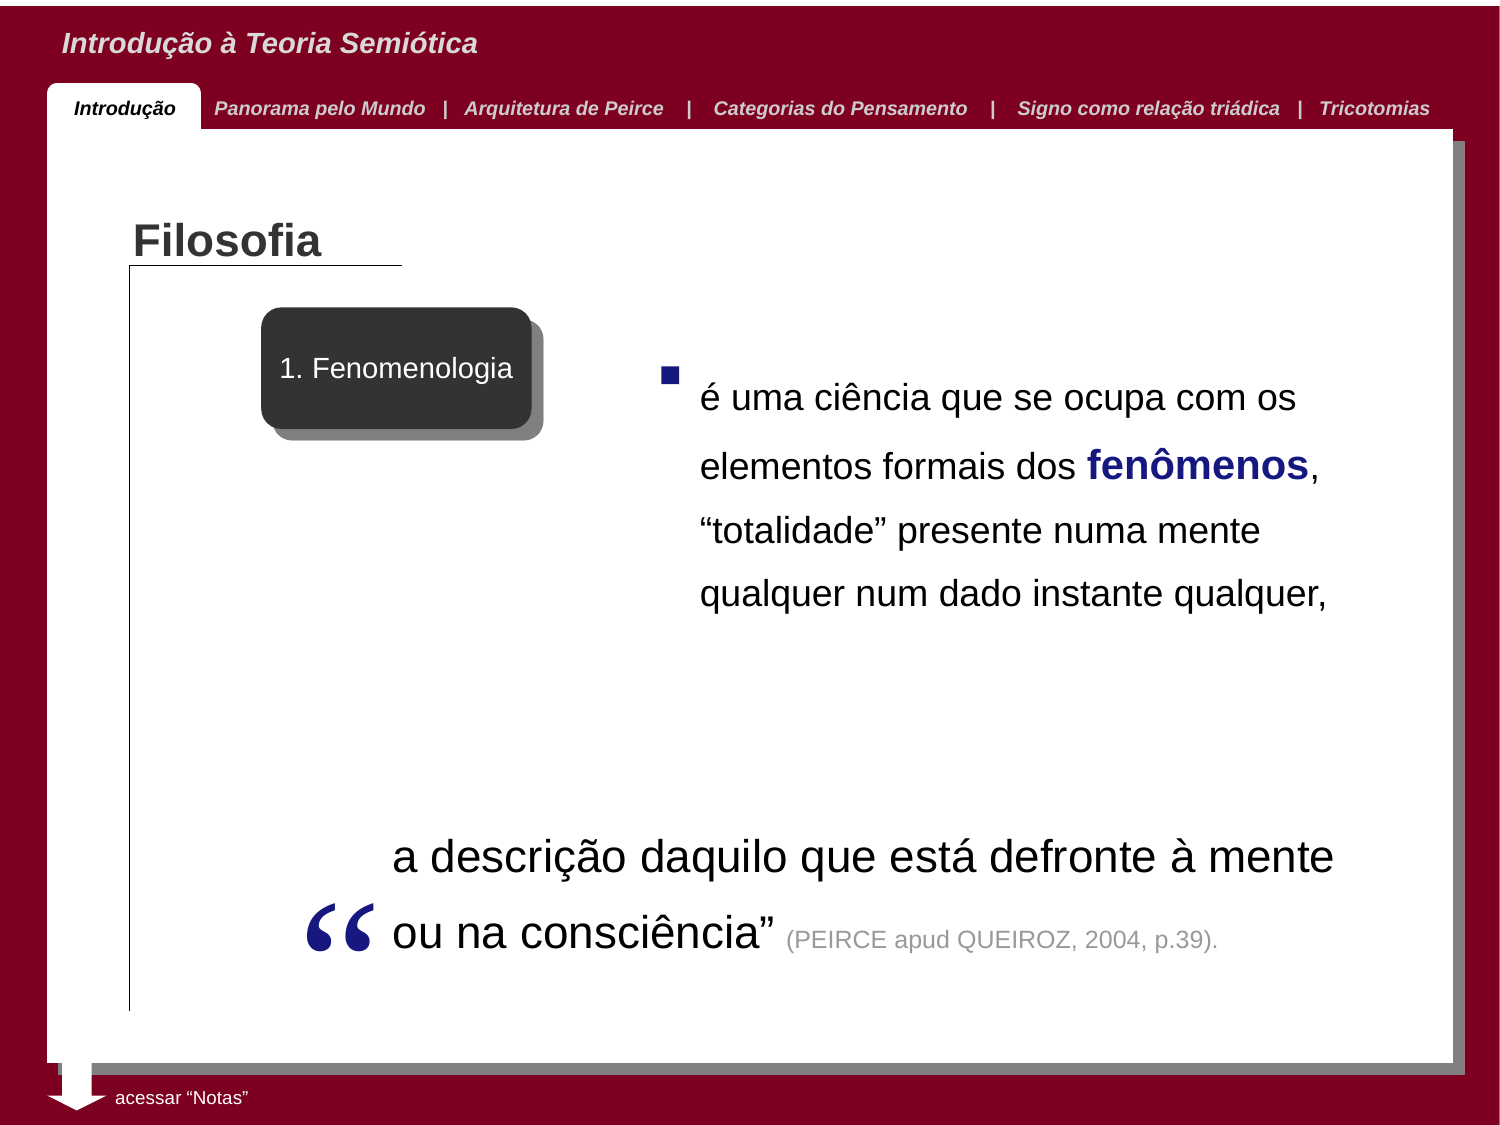

Filosofia
1. Fenomenologia
é uma ciência que se ocupa com os elementos formais dos fenômenos, “totalidade” presente numa mente qualquer num dado instante qualquer,
“
a descrição daquilo que está defronte à mente ou na consciência” (PEIRCE apud QUEIROZ, 2004, p.39).
acessar “Notas”